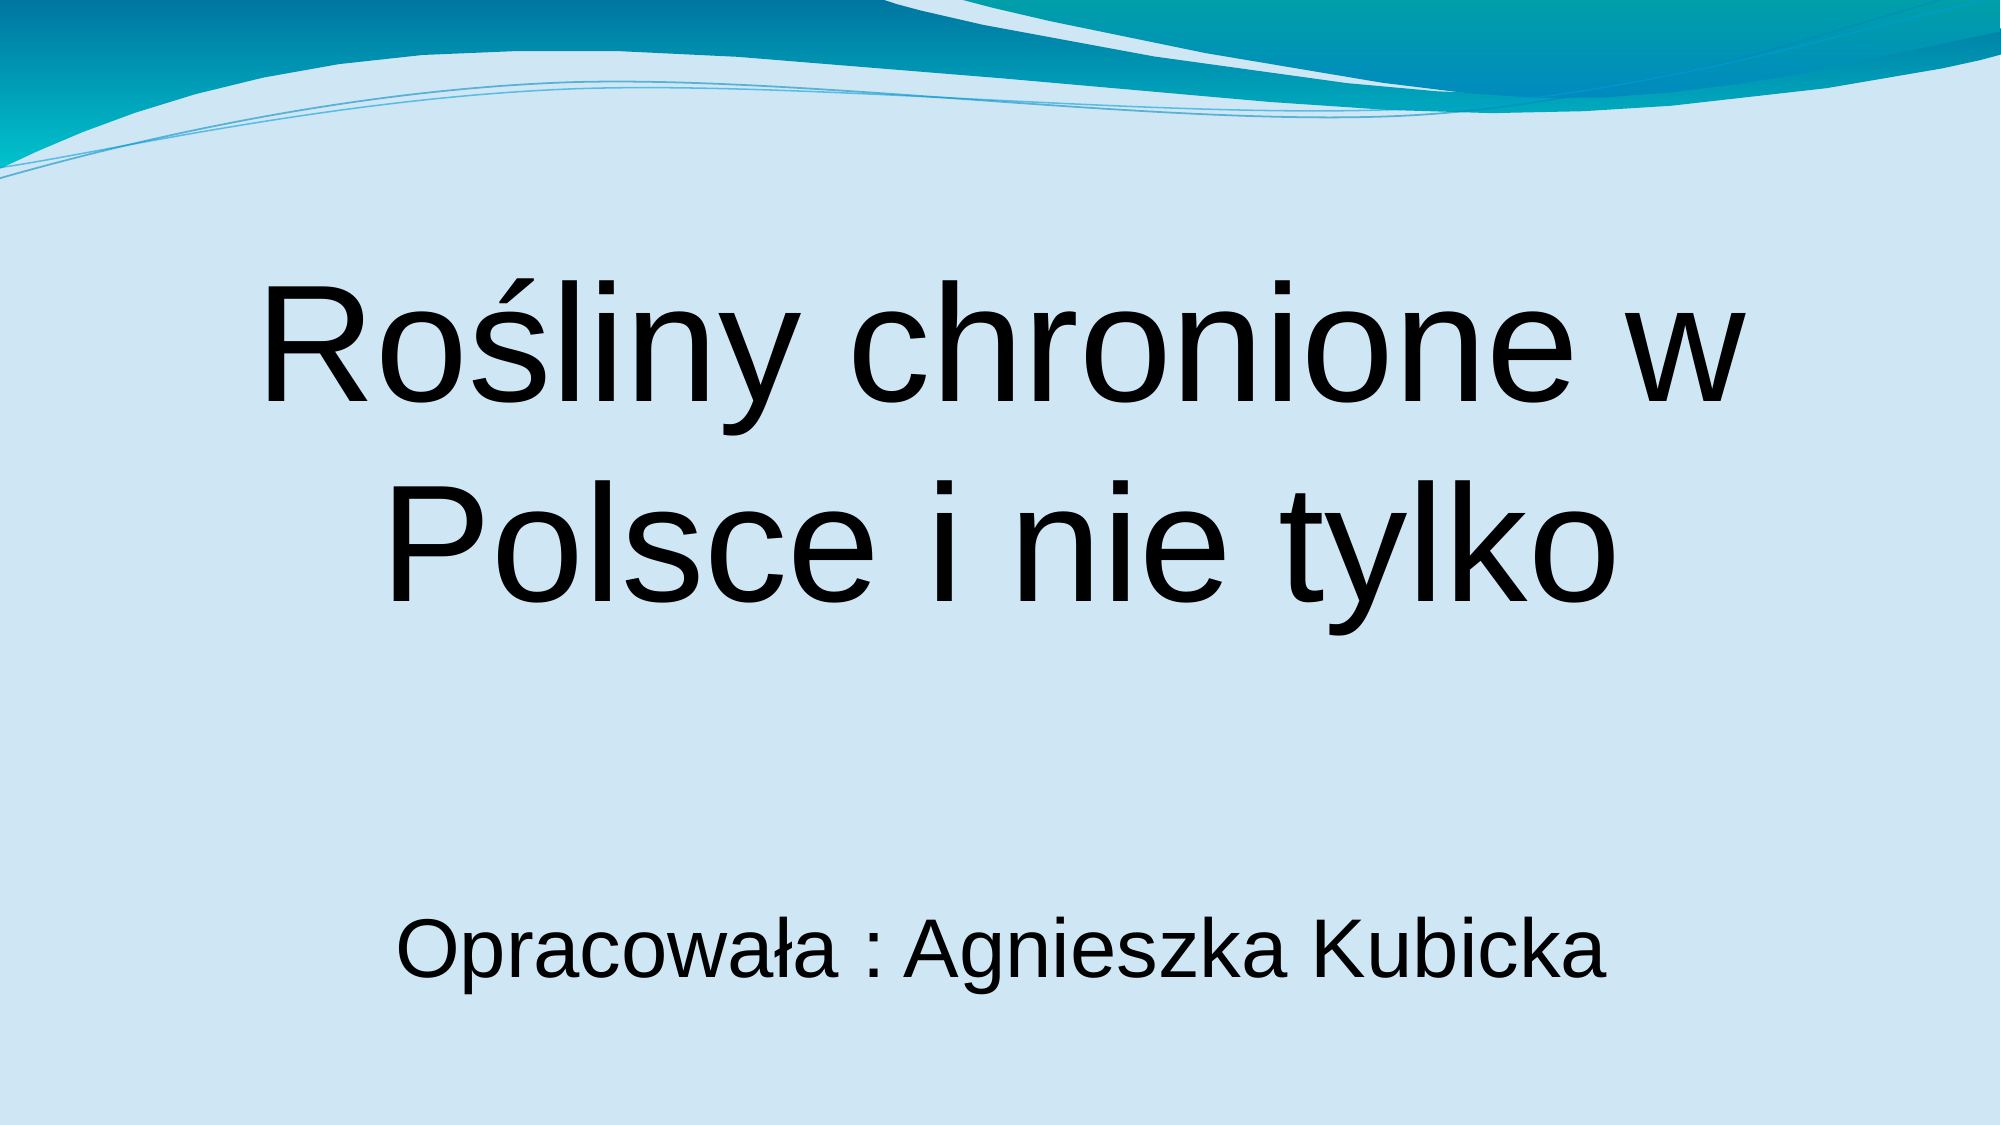

Rośliny chronione w Polsce i nie tylko
Opracowała : Agnieszka Kubicka
#